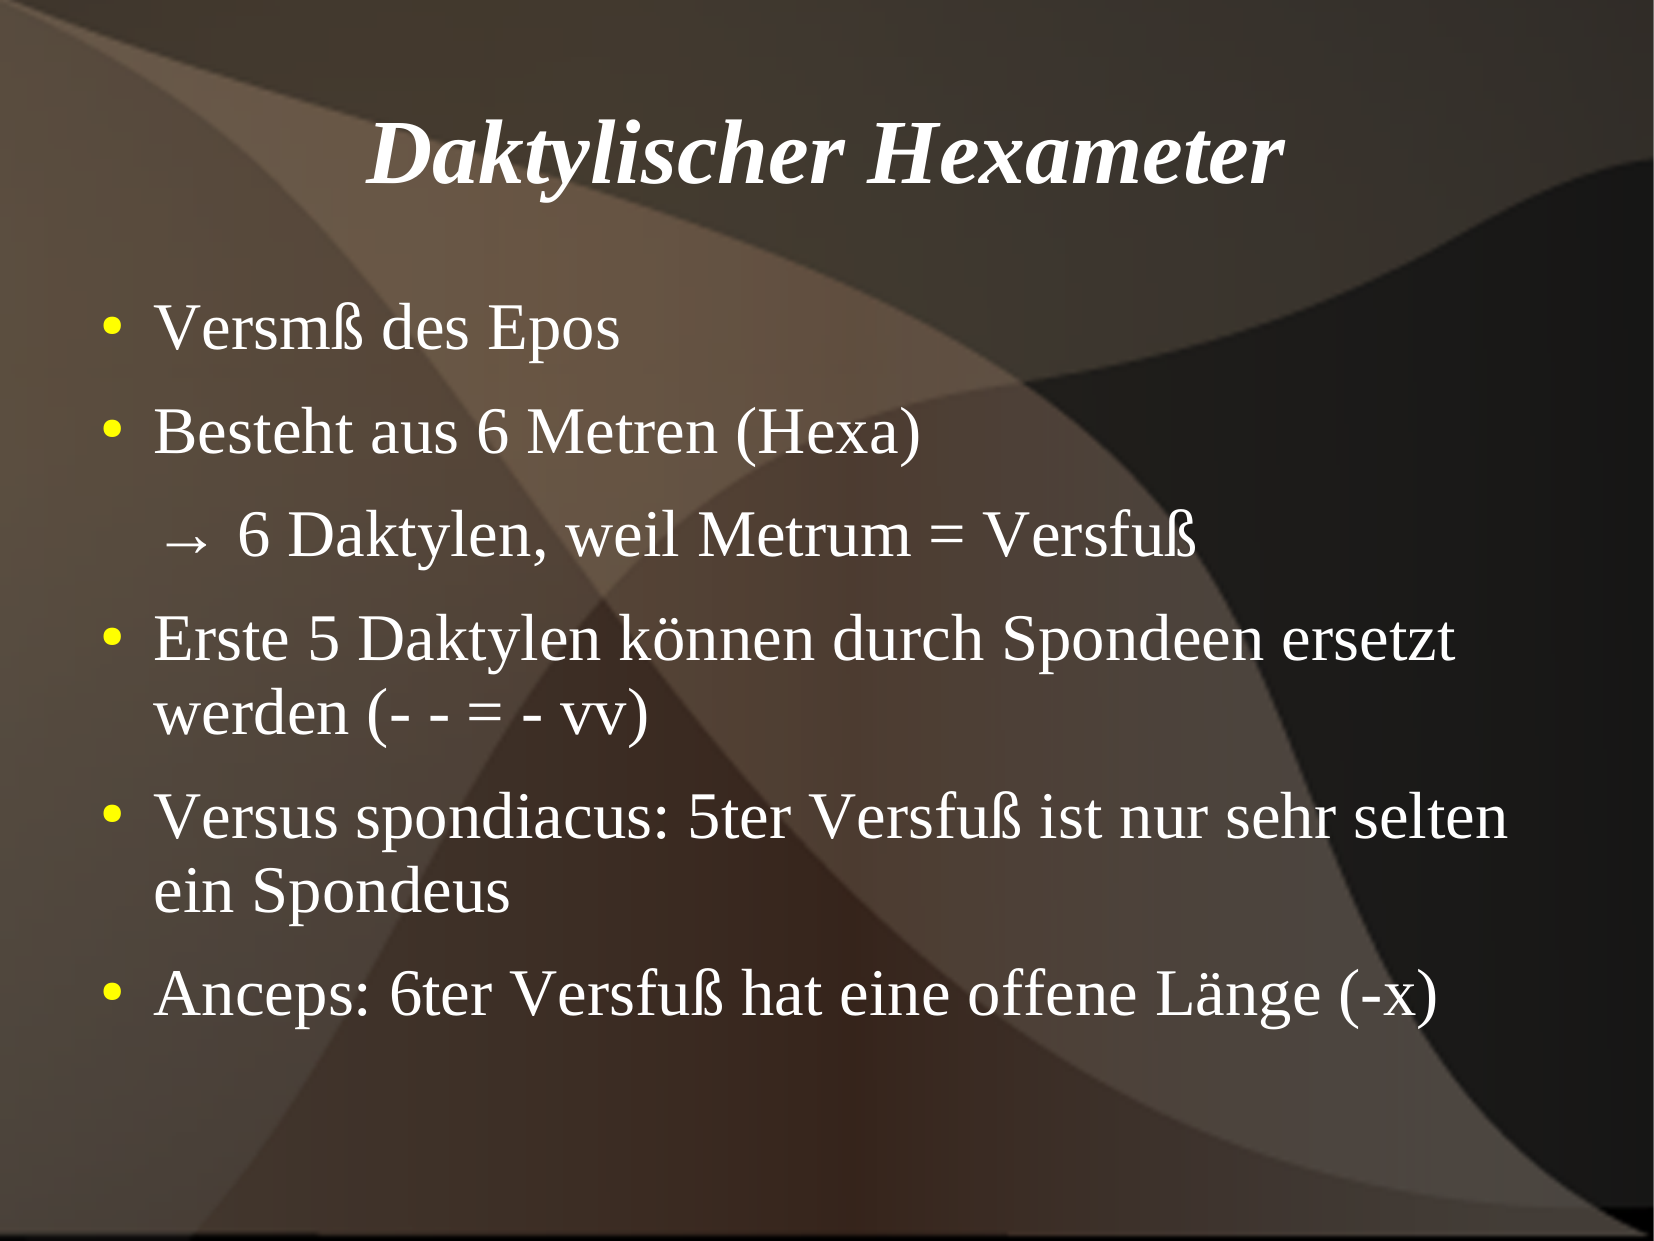

# Daktylischer Hexameter
Versmß des Epos
Besteht aus 6 Metren (Hexa)
→ 6 Daktylen, weil Metrum = Versfuß
Erste 5 Daktylen können durch Spondeen ersetzt werden (- - = - vv)
Versus spondiacus: 5ter Versfuß ist nur sehr selten ein Spondeus
Anceps: 6ter Versfuß hat eine offene Länge (-x)